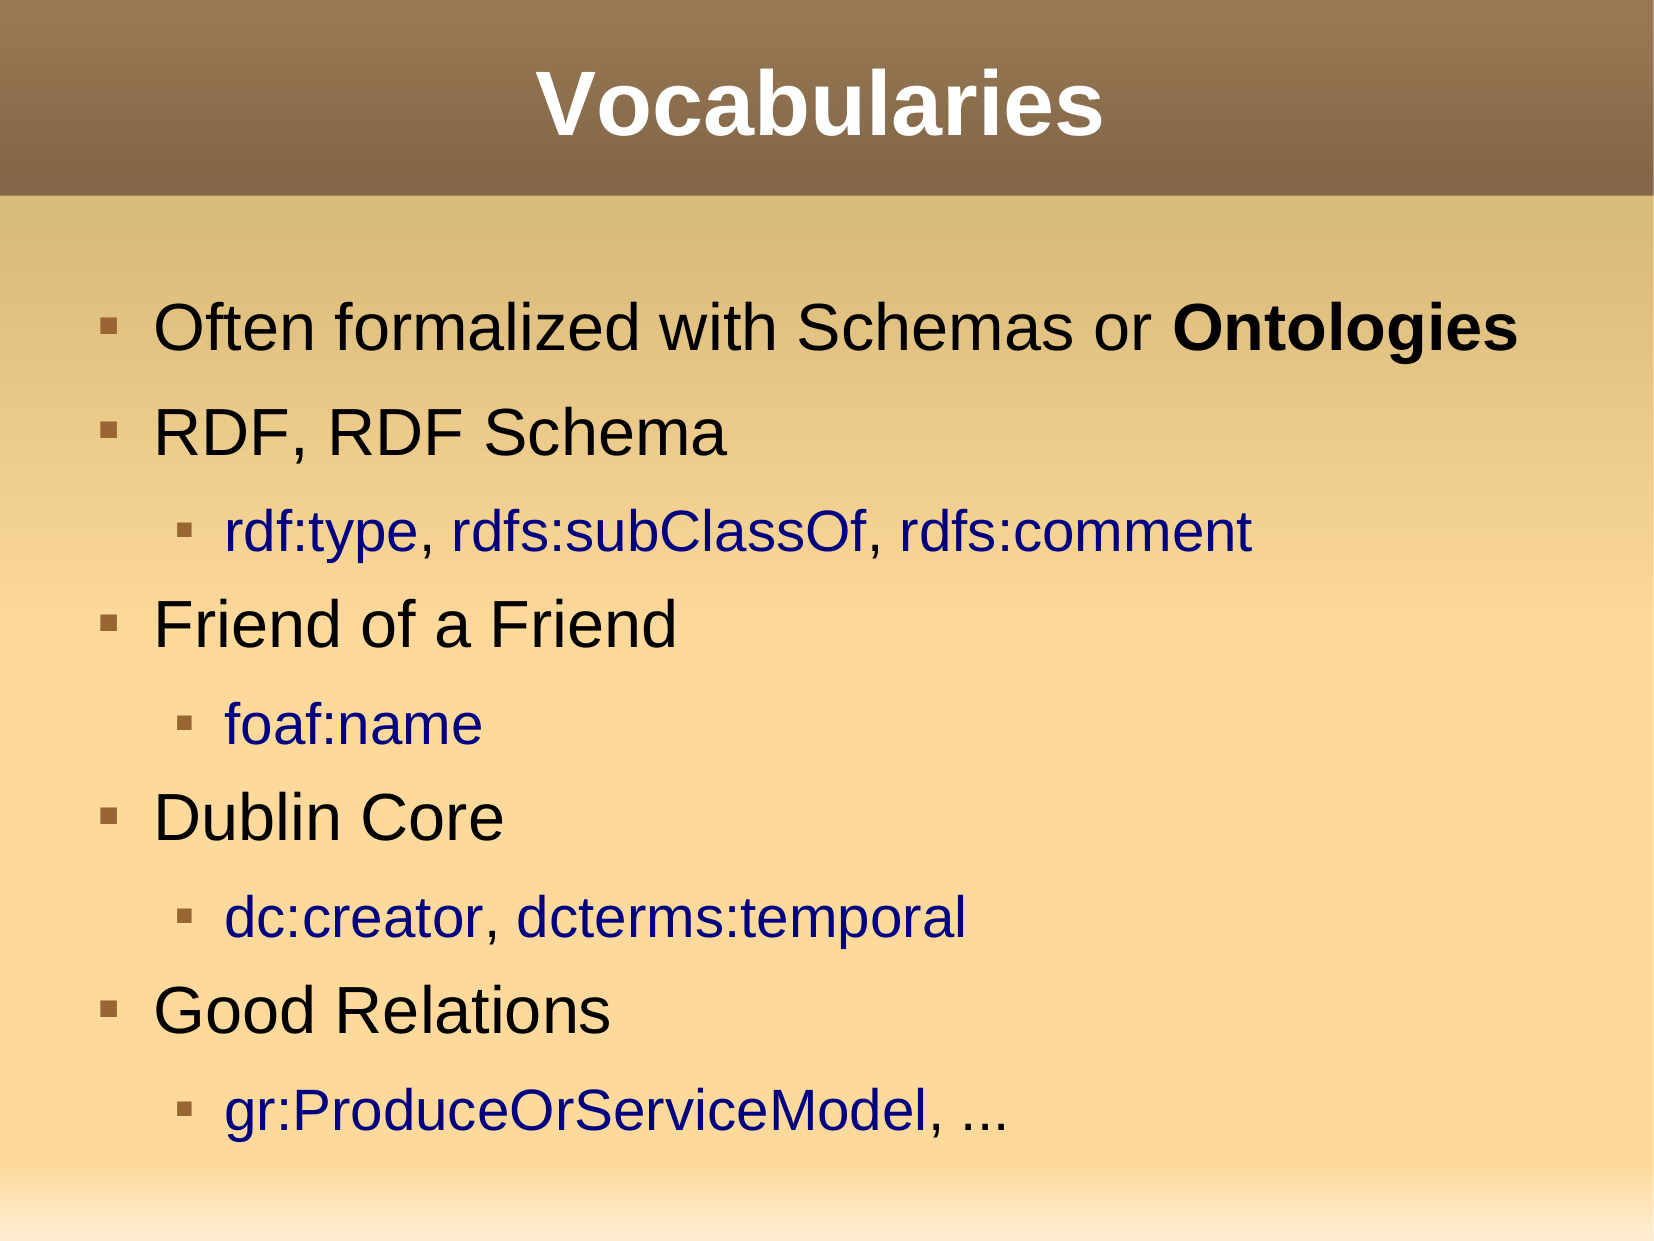

# Vocabularies
Often formalized with Schemas or Ontologies
RDF, RDF Schema
rdf:type, rdfs:subClassOf, rdfs:comment
Friend of a Friend
foaf:name
Dublin Core
dc:creator, dcterms:temporal
Good Relations
gr:ProduceOrServiceModel, ...